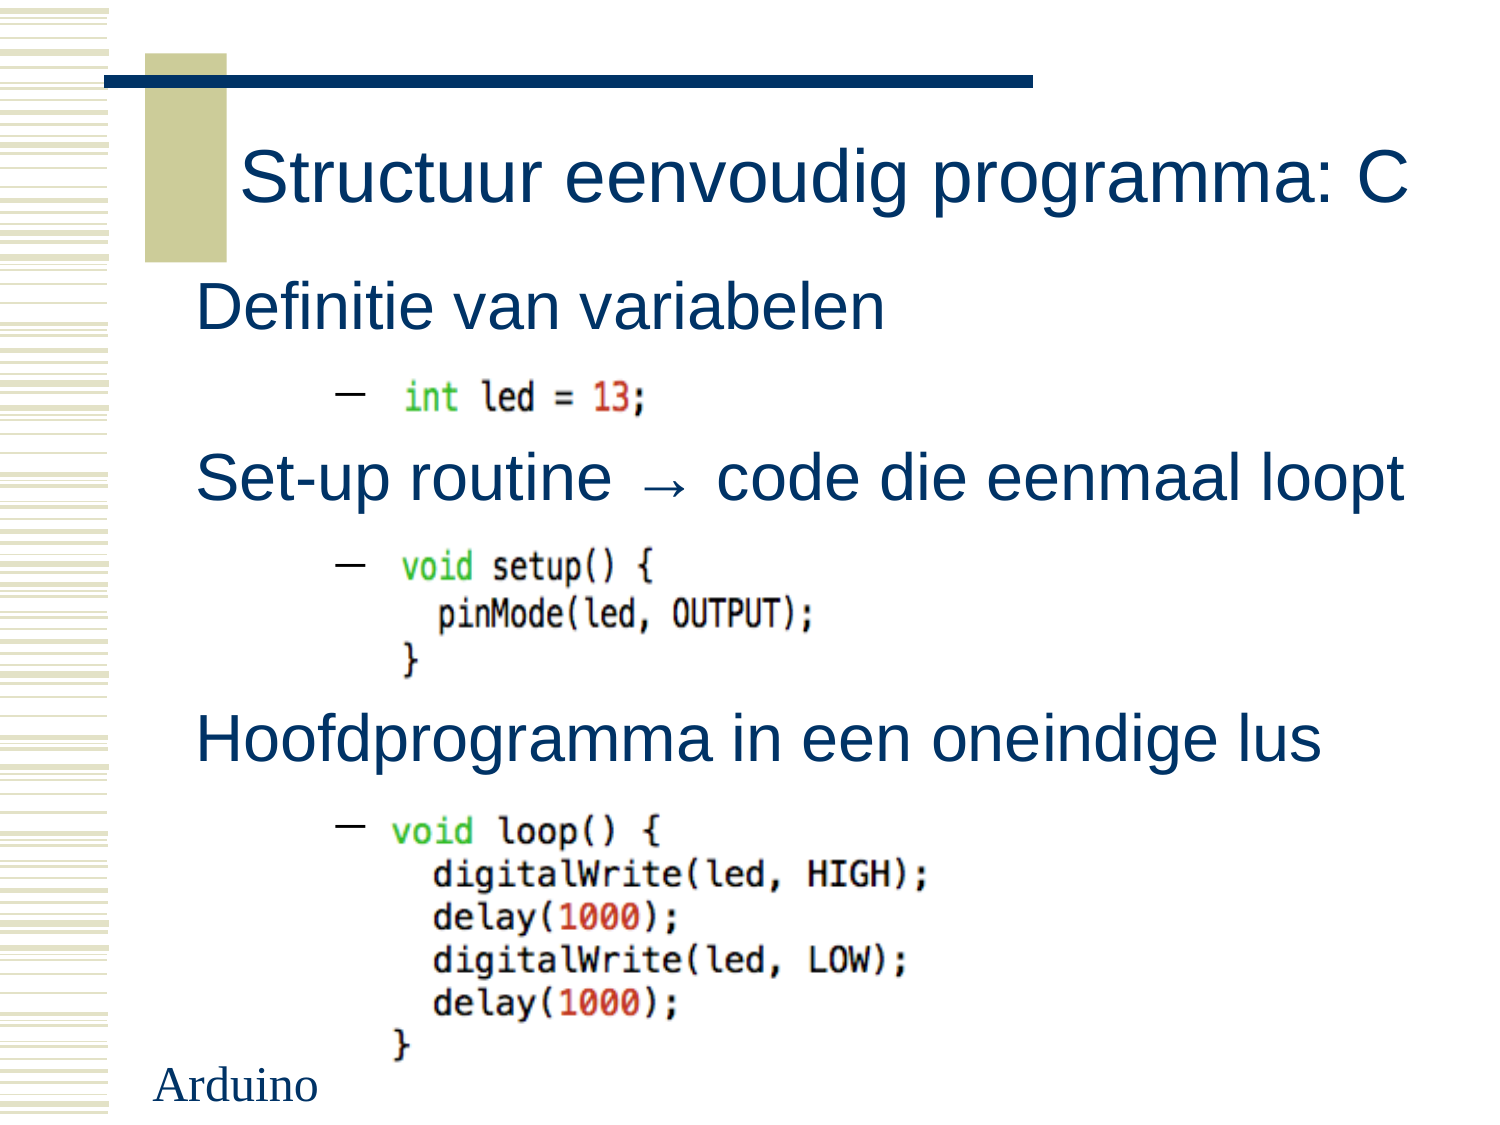

# Structuur eenvoudig programma: C
Definitie van variabelen
Set-up routine → code die eenmaal loopt
Hoofdprogramma in een oneindige lus
Arduino